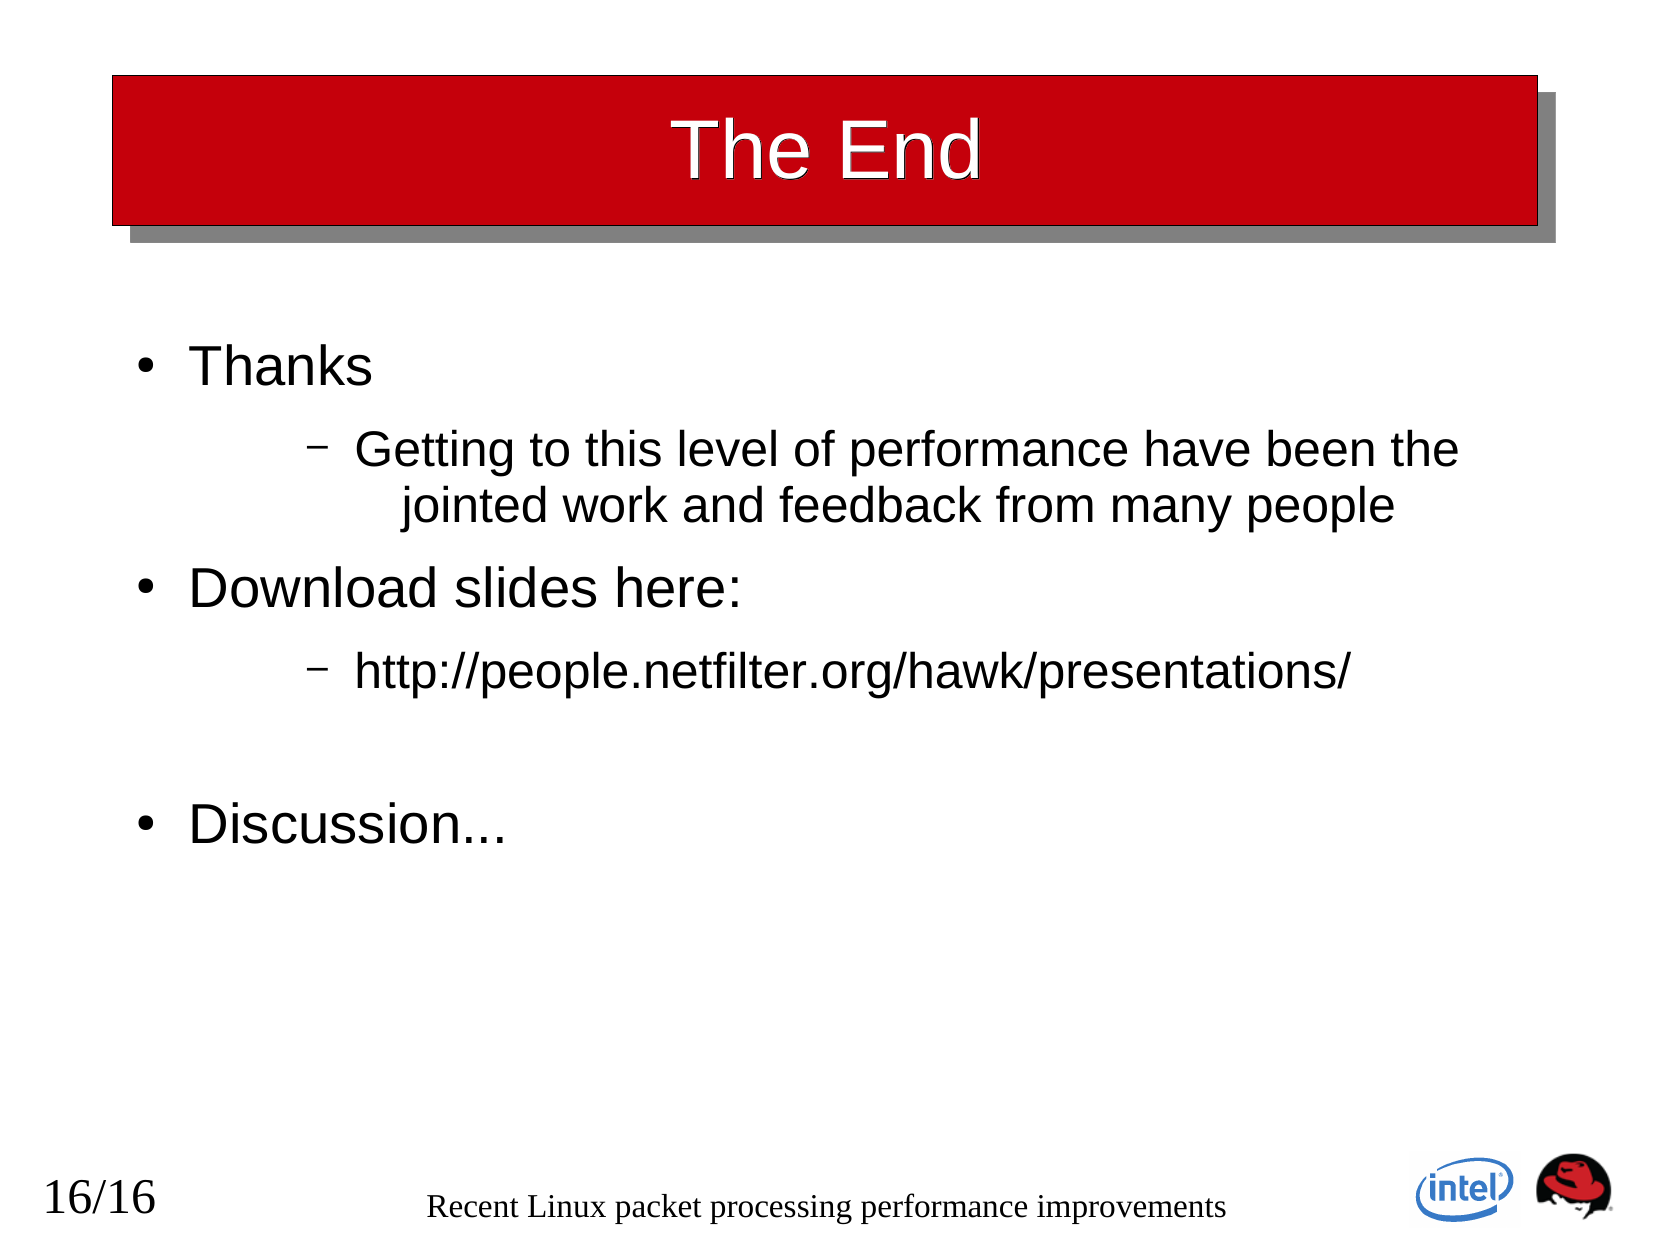

# The End
Thanks
Getting to this level of performance have been the jointed work and feedback from many people
Download slides here:
http://people.netfilter.org/hawk/presentations/
Discussion...